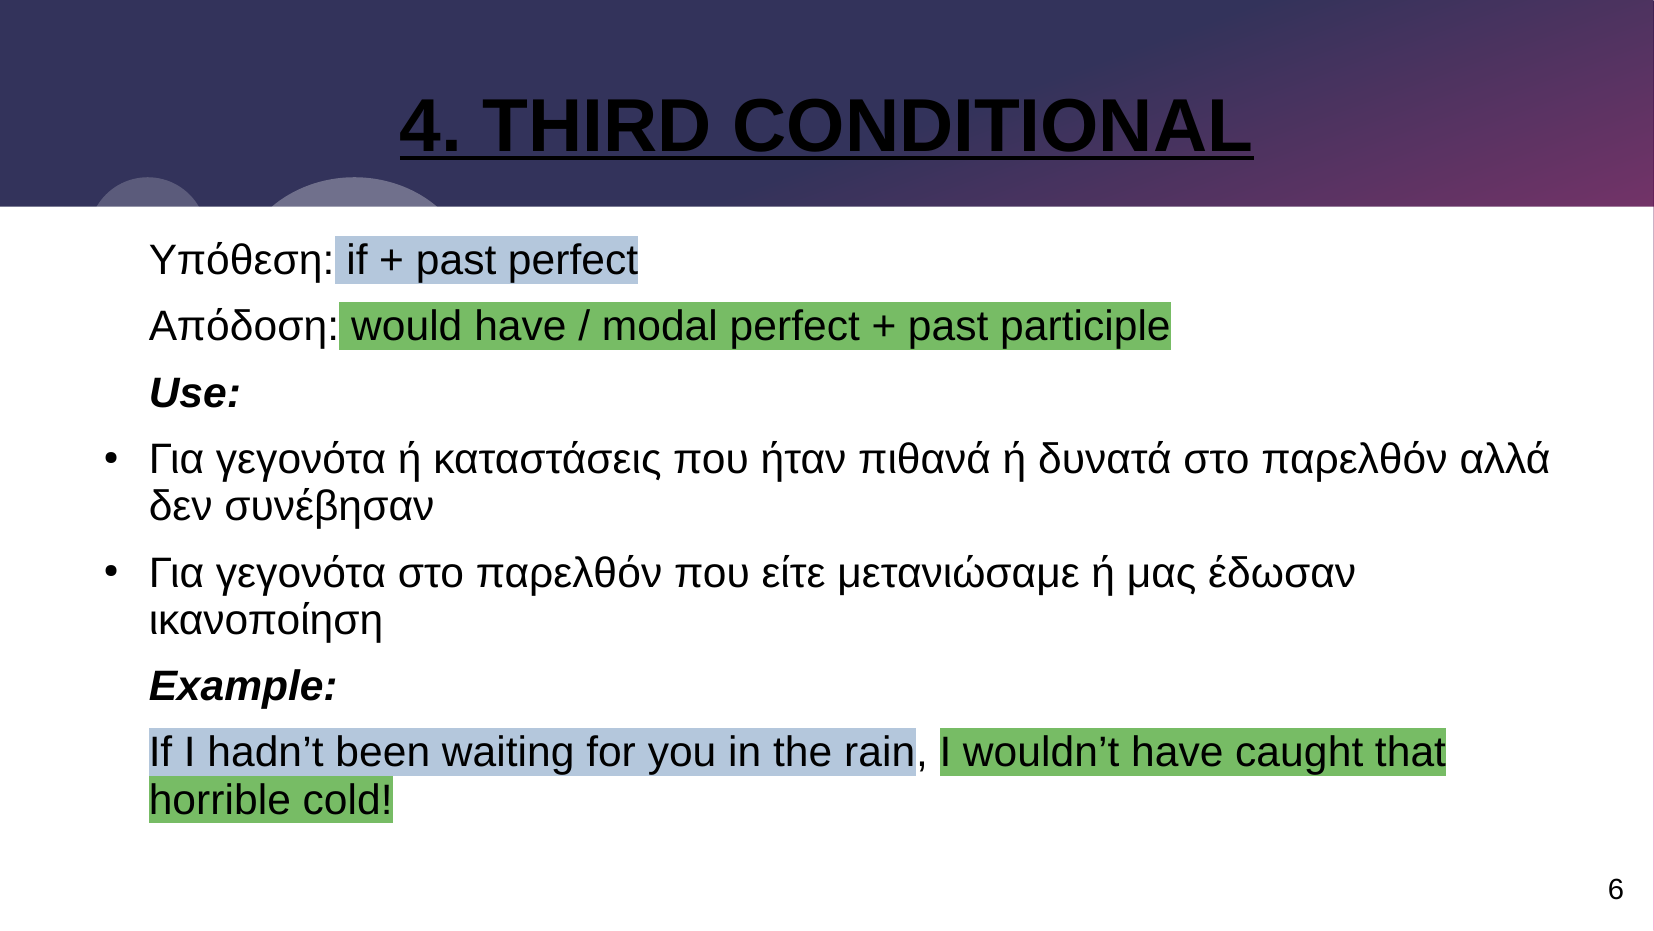

# 4. THIRD CONDITIONAL
Υπόθεση: if + past perfect
Απόδοση: would have / modal perfect + past participle
Use:
Για γεγονότα ή καταστάσεις που ήταν πιθανά ή δυνατά στο παρελθόν αλλά δεν συνέβησαν
Για γεγονότα στο παρελθόν που είτε μετανιώσαμε ή μας έδωσαν ικανοποίηση
Example:
If I hadn’t been waiting for you in the rain, I wouldn’t have caught that horrible cold!